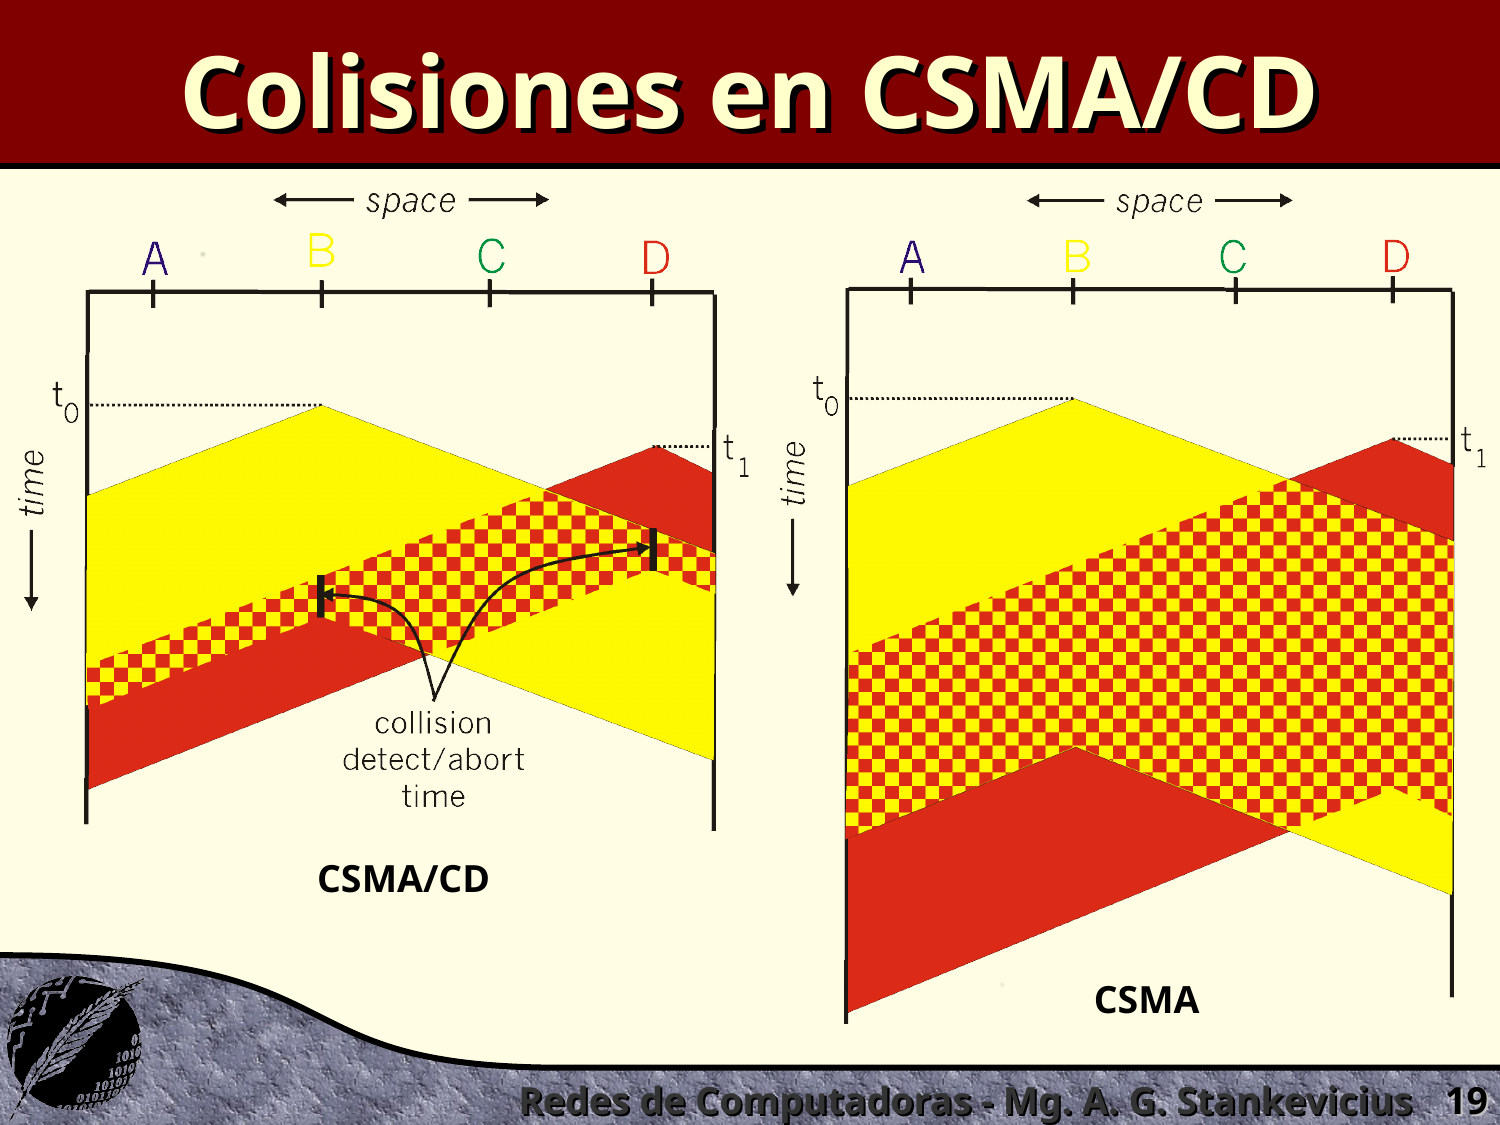

# Colisiones en CSMA/CD
CSMA/CD
CSMA
19